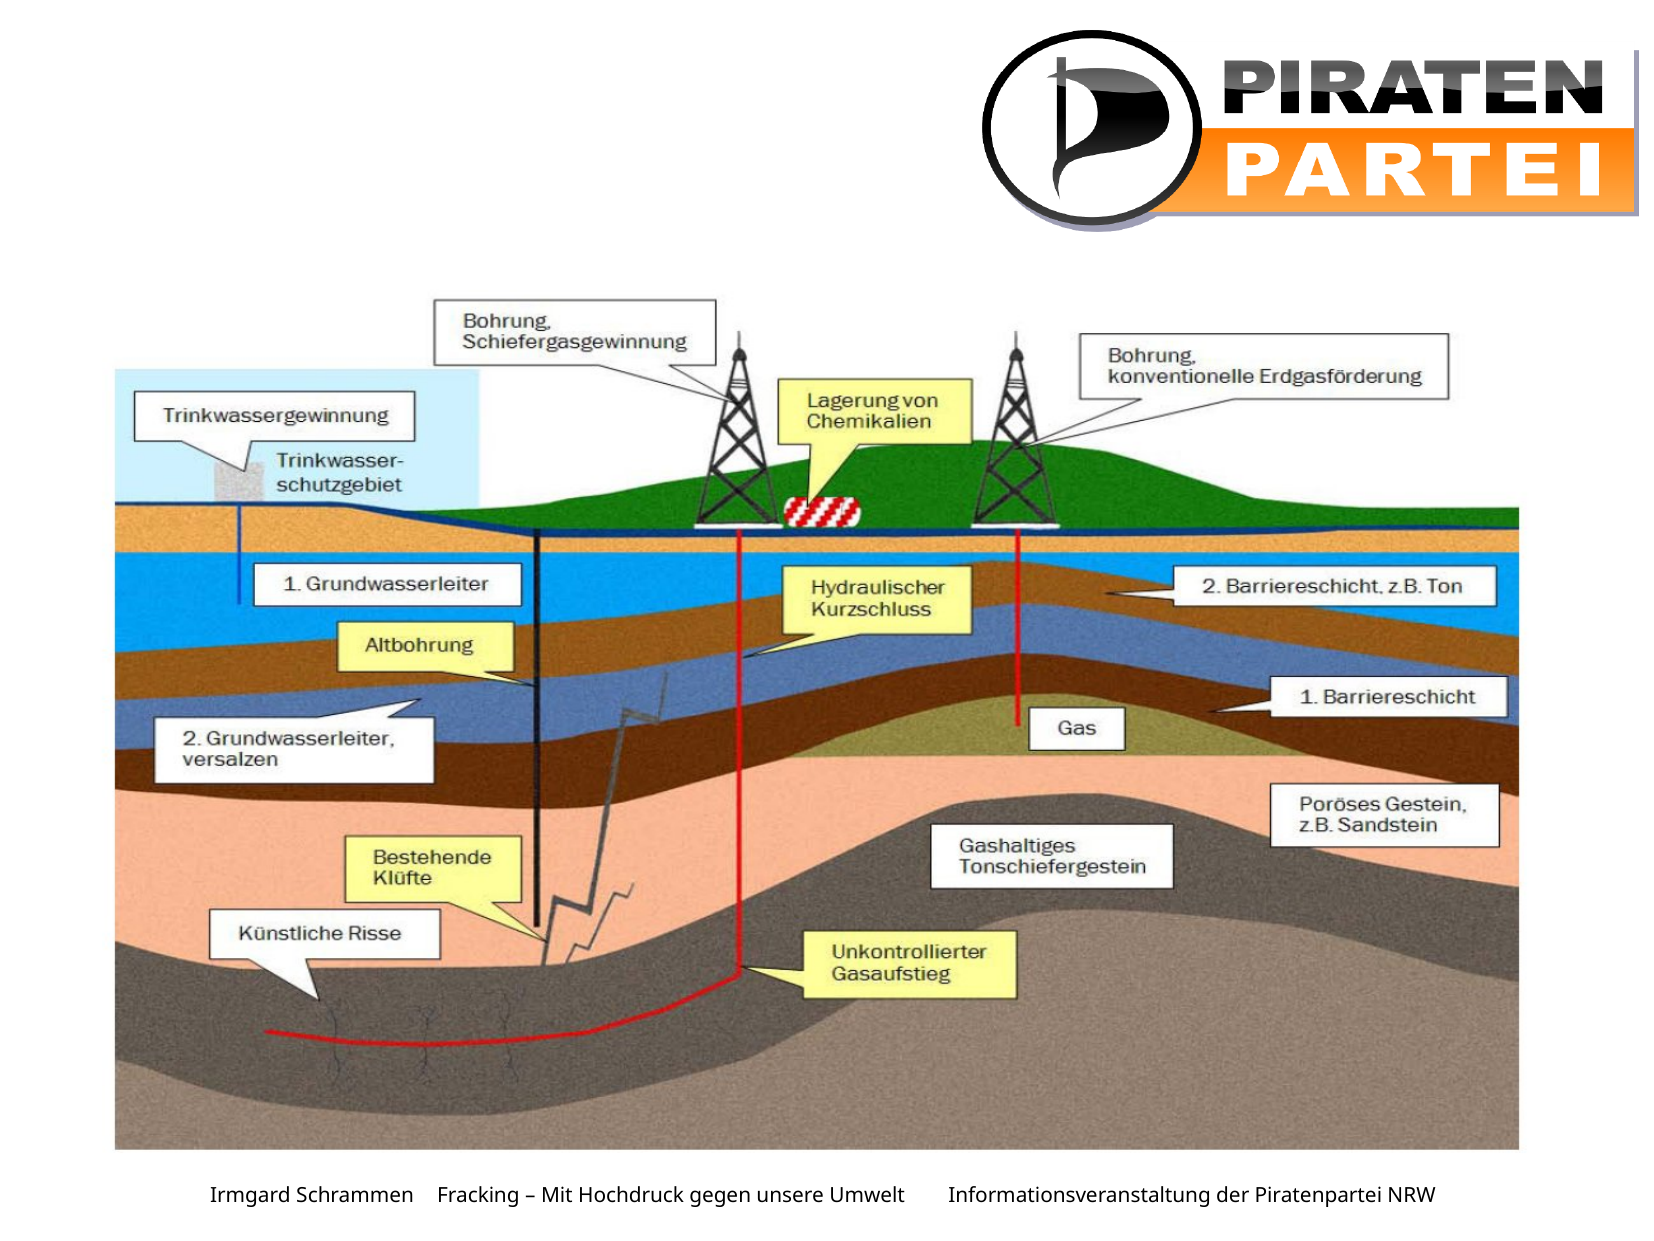

#
Umwelt – Grundwasser:
Lagerung der Chemikalien
Altbohrung
Hydraulischer Kurzschlüsse
Unkontrollierter Gasaufstieg
Bestehende Klüfte
Entsorgung
Irmgard Schrammen	 Fracking – Mit Hochdruck gegen unsere Umwelt 	Informationsveranstaltung der Piratenpartei NRW